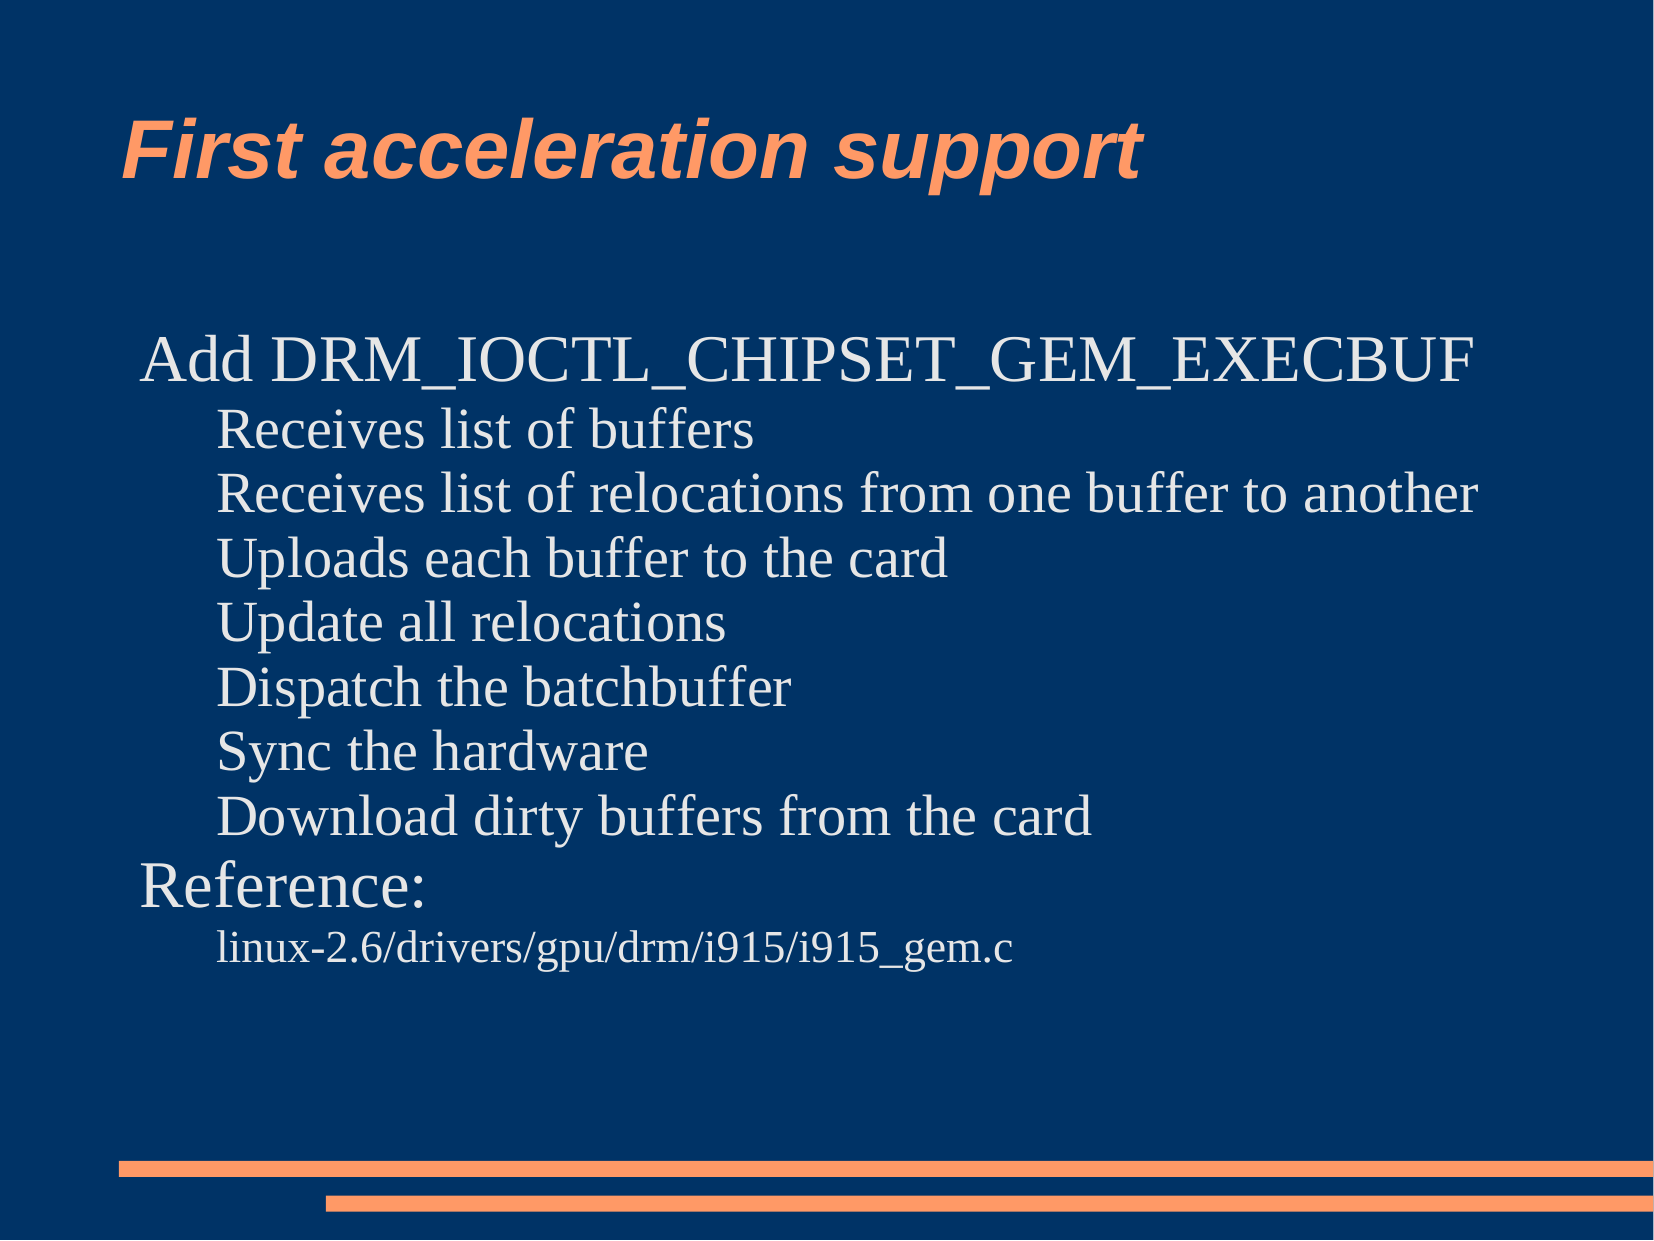

# First acceleration support
Add DRM_IOCTL_CHIPSET_GEM_EXECBUF
Receives list of buffers
Receives list of relocations from one buffer to another
Uploads each buffer to the card
Update all relocations
Dispatch the batchbuffer
Sync the hardware
Download dirty buffers from the card
Reference:
linux-2.6/drivers/gpu/drm/i915/i915_gem.c